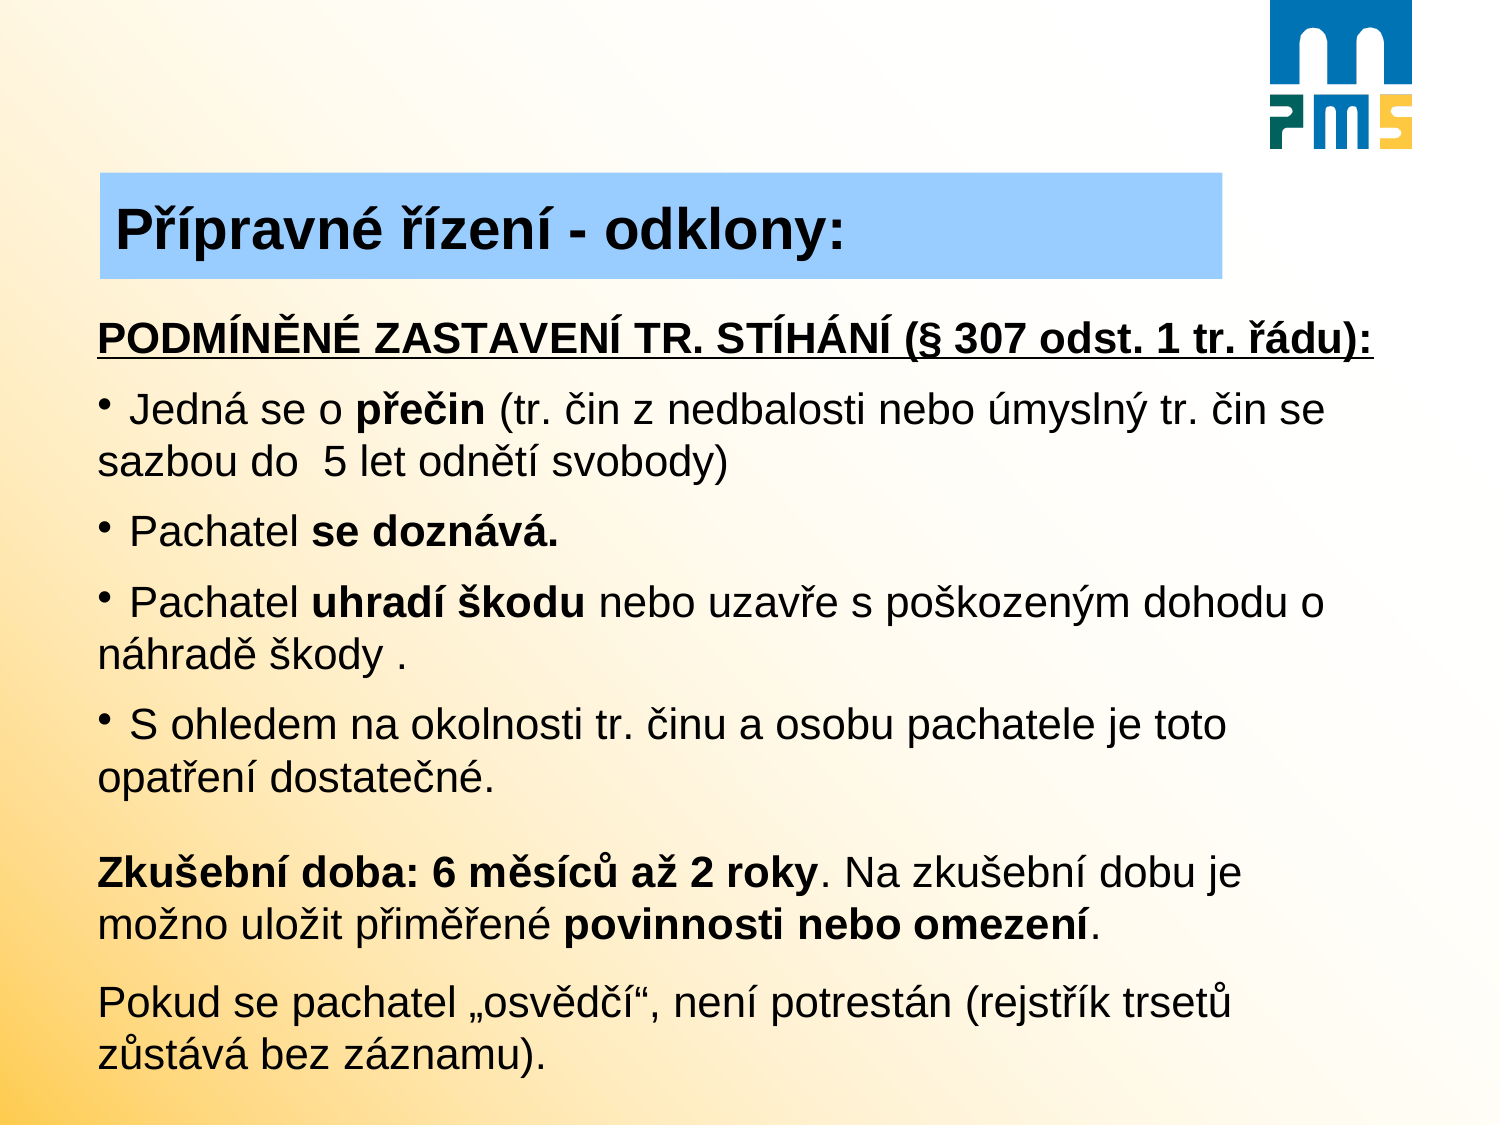

Přípravné řízení - odklony:
PODMÍNĚNÉ ZASTAVENÍ TR. STÍHÁNÍ (§ 307 odst. 1 tr. řádu):
 Jedná se o přečin (tr. čin z nedbalosti nebo úmyslný tr. čin se sazbou do 5 let odnětí svobody)
 Pachatel se doznává.
 Pachatel uhradí škodu nebo uzavře s poškozeným dohodu o náhradě škody .
 S ohledem na okolnosti tr. činu a osobu pachatele je toto opatření dostatečné.
Zkušební doba: 6 měsíců až 2 roky. Na zkušební dobu je možno uložit přiměřené povinnosti nebo omezení.
Pokud se pachatel „osvědčí“, není potrestán (rejstřík trsetů zůstává bez záznamu).